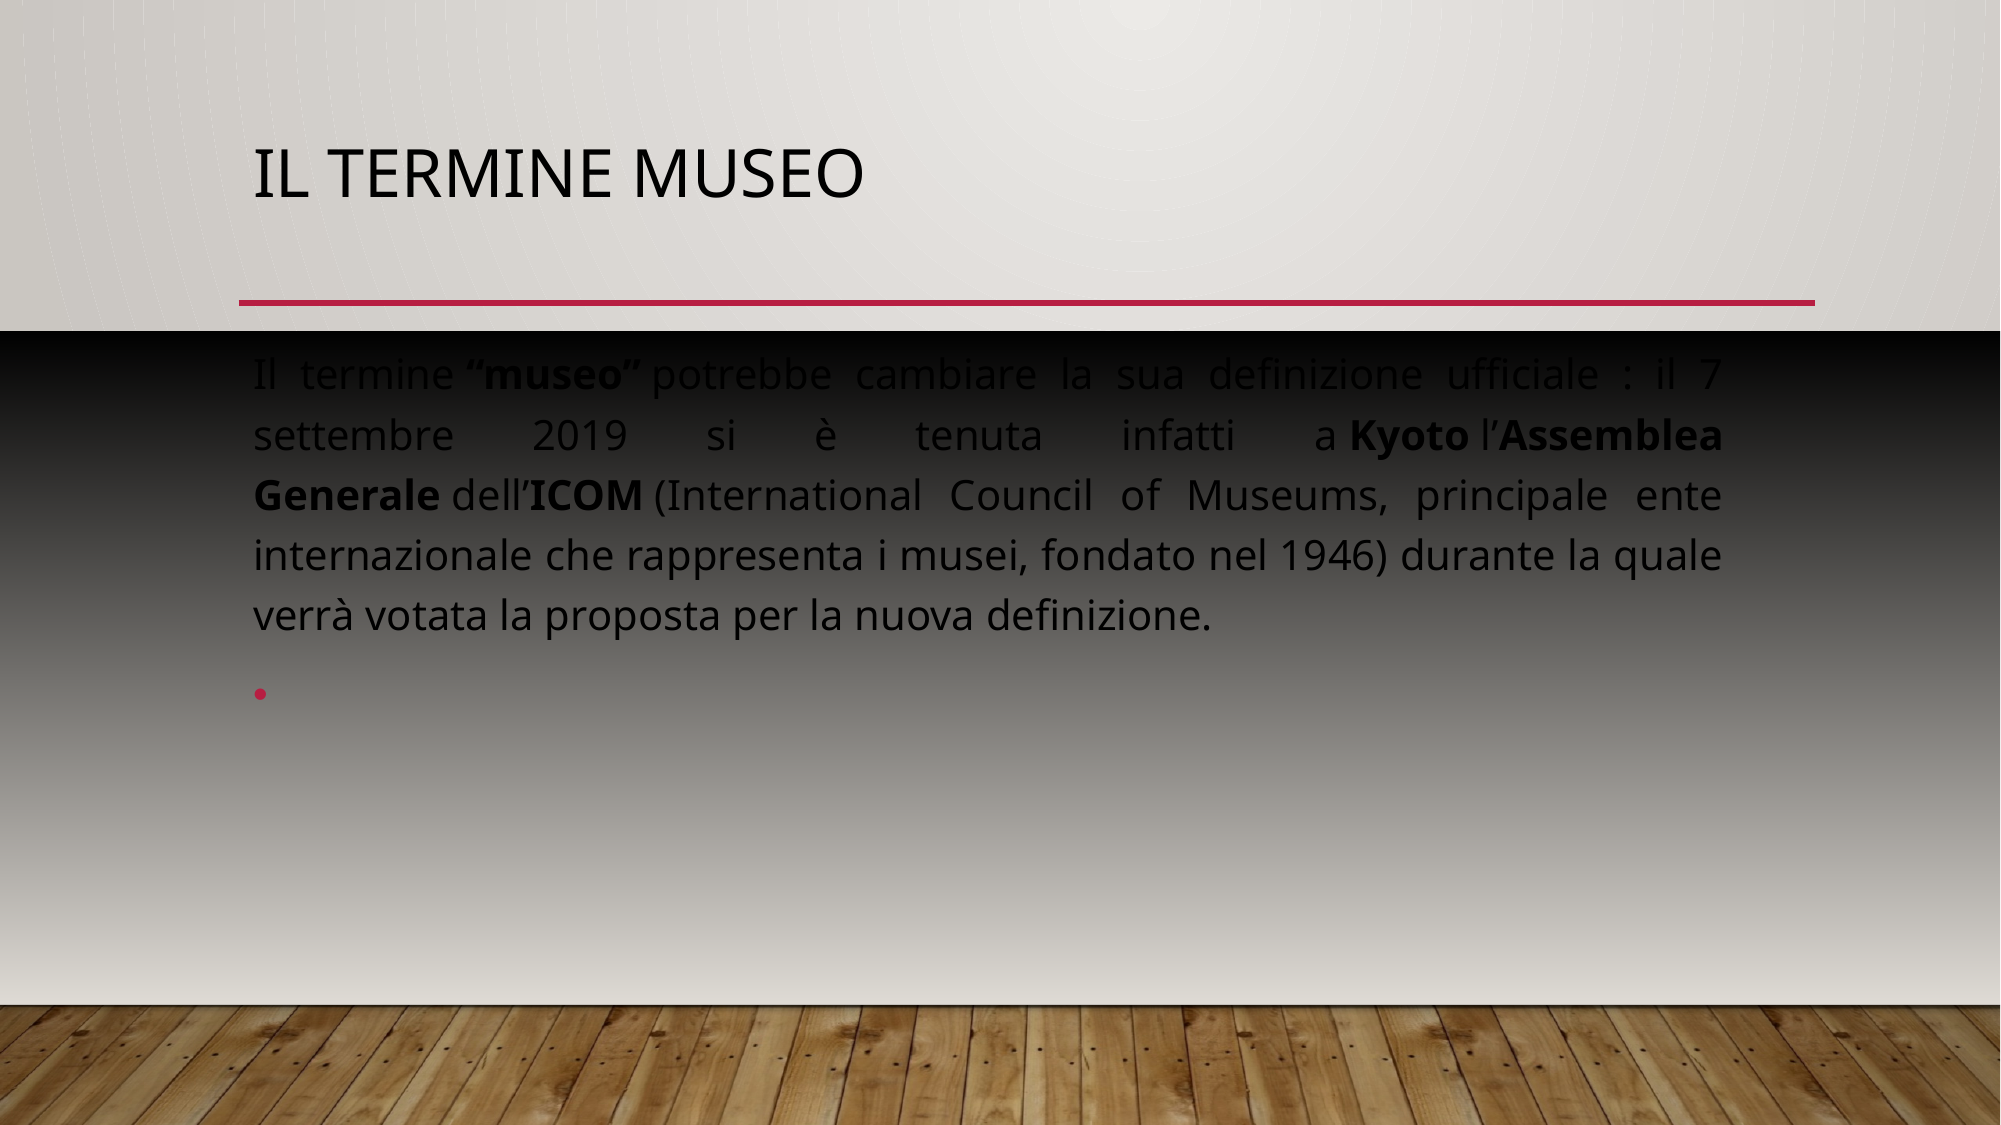

# Il termine Museo
Il termine “museo” potrebbe cambiare la sua definizione ufficiale : il 7 settembre 2019 si è tenuta infatti a Kyoto l’Assemblea Generale dell’ICOM (International Council of Museums, principale ente internazionale che rappresenta i musei, fondato nel 1946) durante la quale verrà votata la proposta per la nuova definizione.